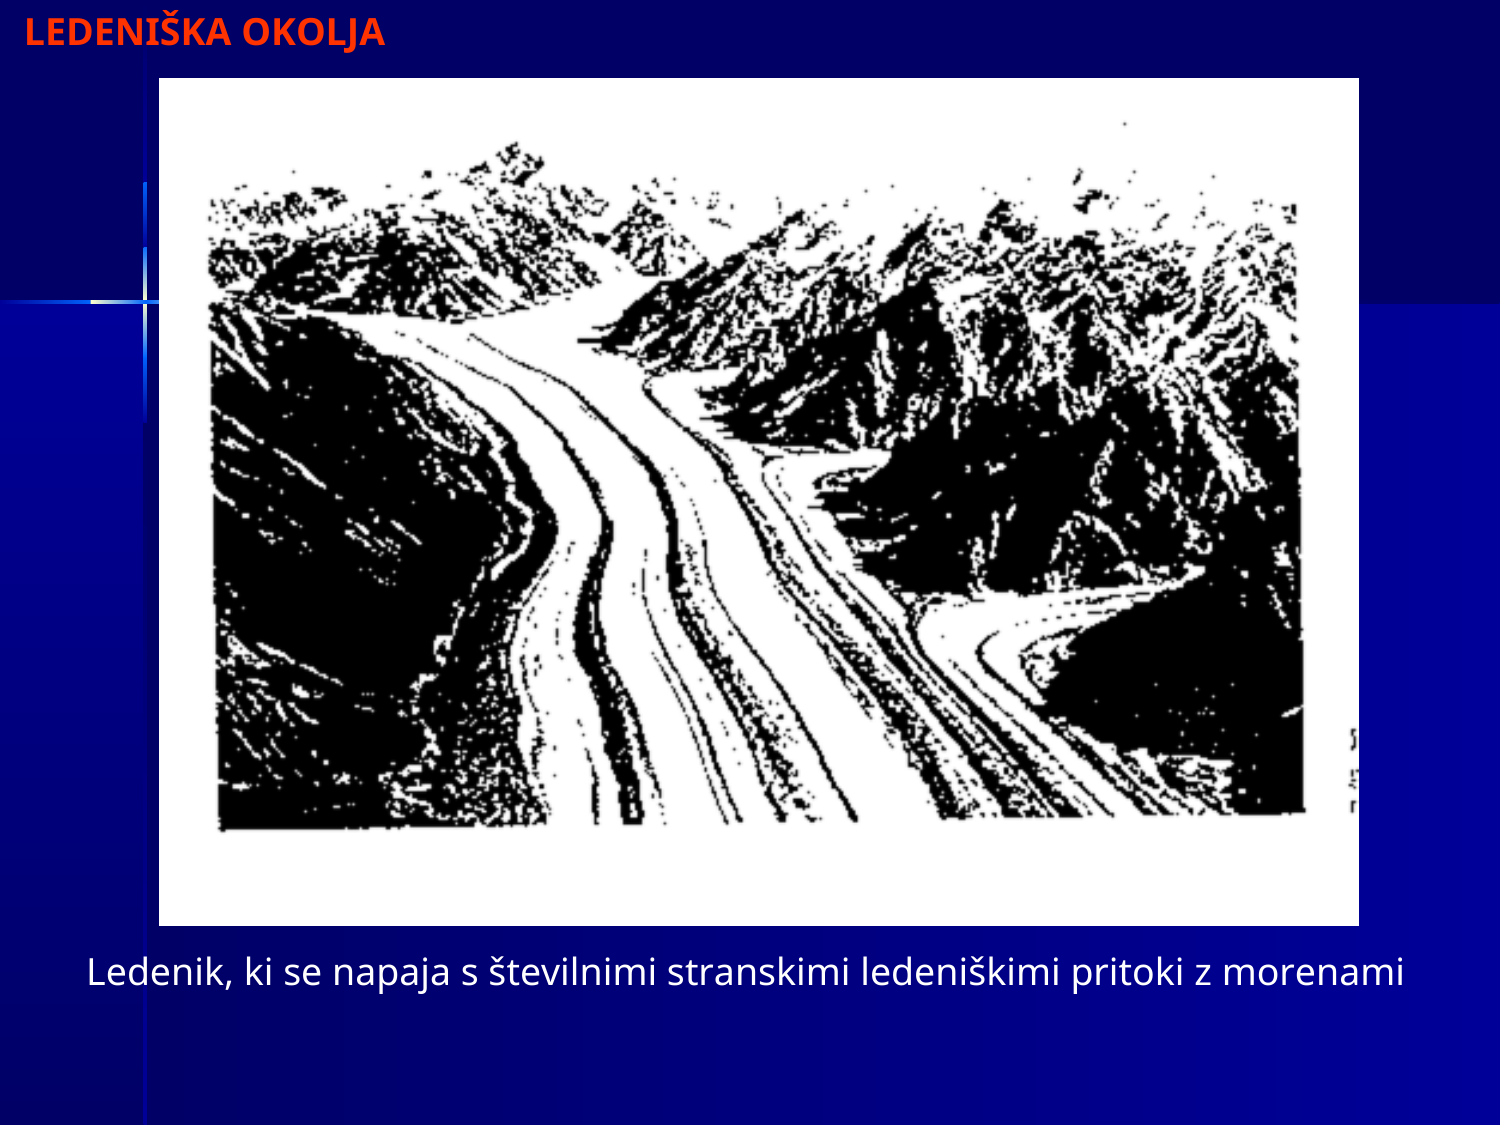

LEDENIŠKA OKOLJA
Ledenik, ki se napaja s številnimi stranskimi ledeniškimi pritoki z morenami